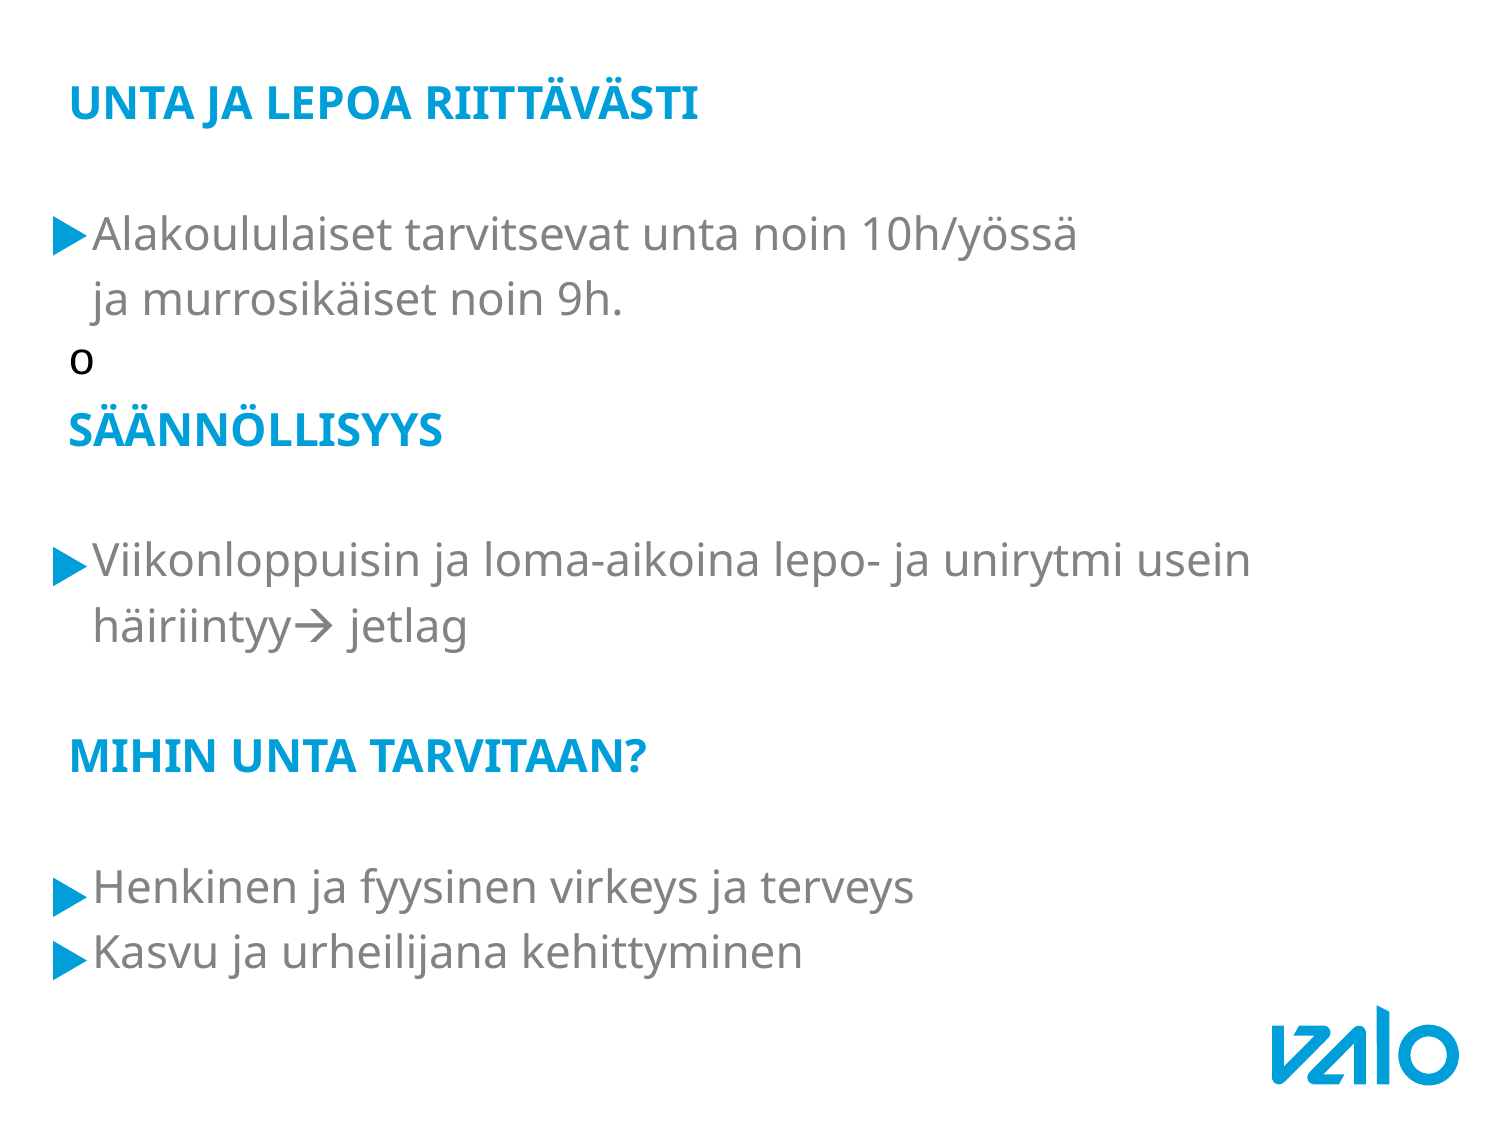

# UNTA JA LEPOA RIITTÄVÄSTI
 Alakoululaiset tarvitsevat unta noin 10h/yössä
 ja murrosikäiset noin 9h.
SÄÄNNÖLLISYYS
 Viikonloppuisin ja loma-aikoina lepo- ja unirytmi usein
 häiriintyy jetlag
MIHIN UNTA TARVITAAN?
 Henkinen ja fyysinen virkeys ja terveys
 Kasvu ja urheilijana kehittyminen